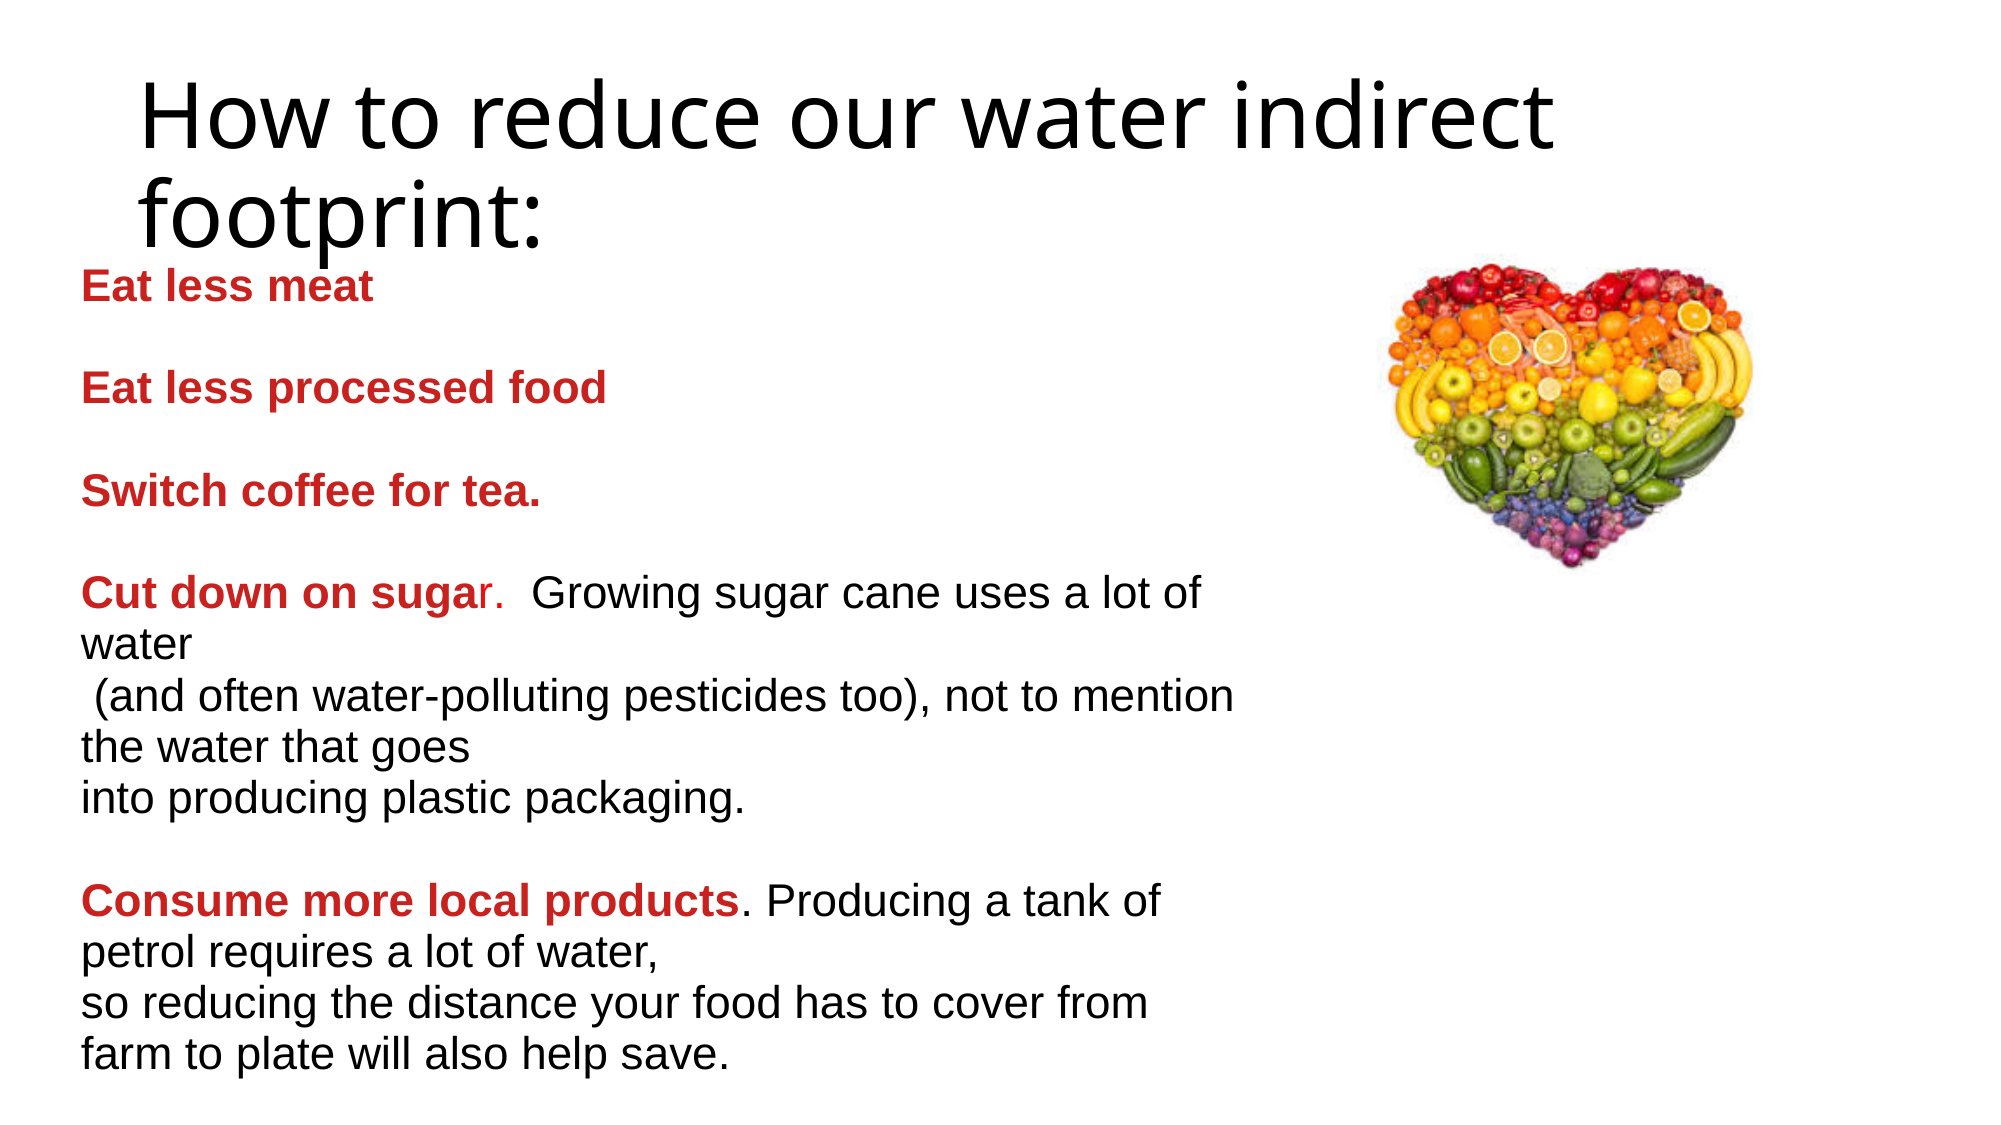

# How to reduce our water indirect footprint:
Eat less meat
Eat less processed food
Switch coffee for tea.
Cut down on sugar. Growing sugar cane uses a lot of water
 (and often water-polluting pesticides too), not to mention the water that goes
into producing plastic packaging.
Consume more local products. Producing a tank of petrol requires a lot of water,
so reducing the distance your food has to cover from farm to plate will also help save.
Buy quality, not quantity- Buy well-made goods that are intended to last, rather than
huge amounts of cheaply-produced items that will need to be replaced